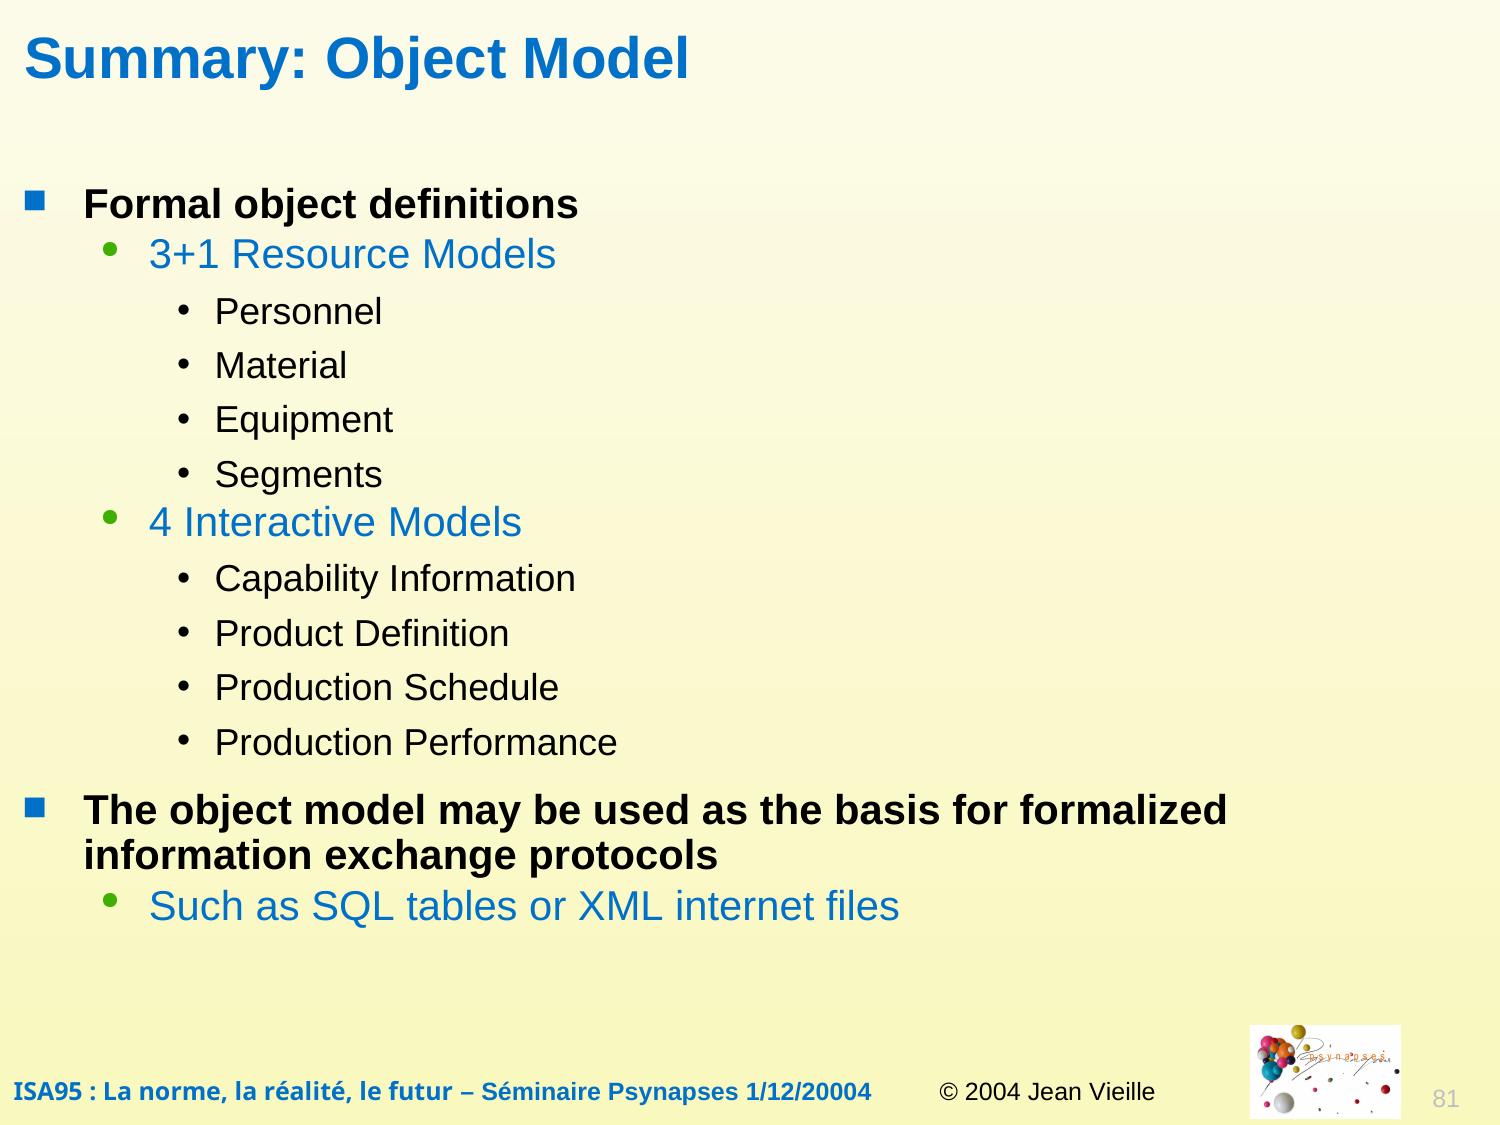

# Summary: Object Model
Formal object definitions
3+1 Resource Models
Personnel
Material
Equipment
Segments
4 Interactive Models
Capability Information
Product Definition
Production Schedule
Production Performance
The object model may be used as the basis for formalized information exchange protocols
Such as SQL tables or XML internet files